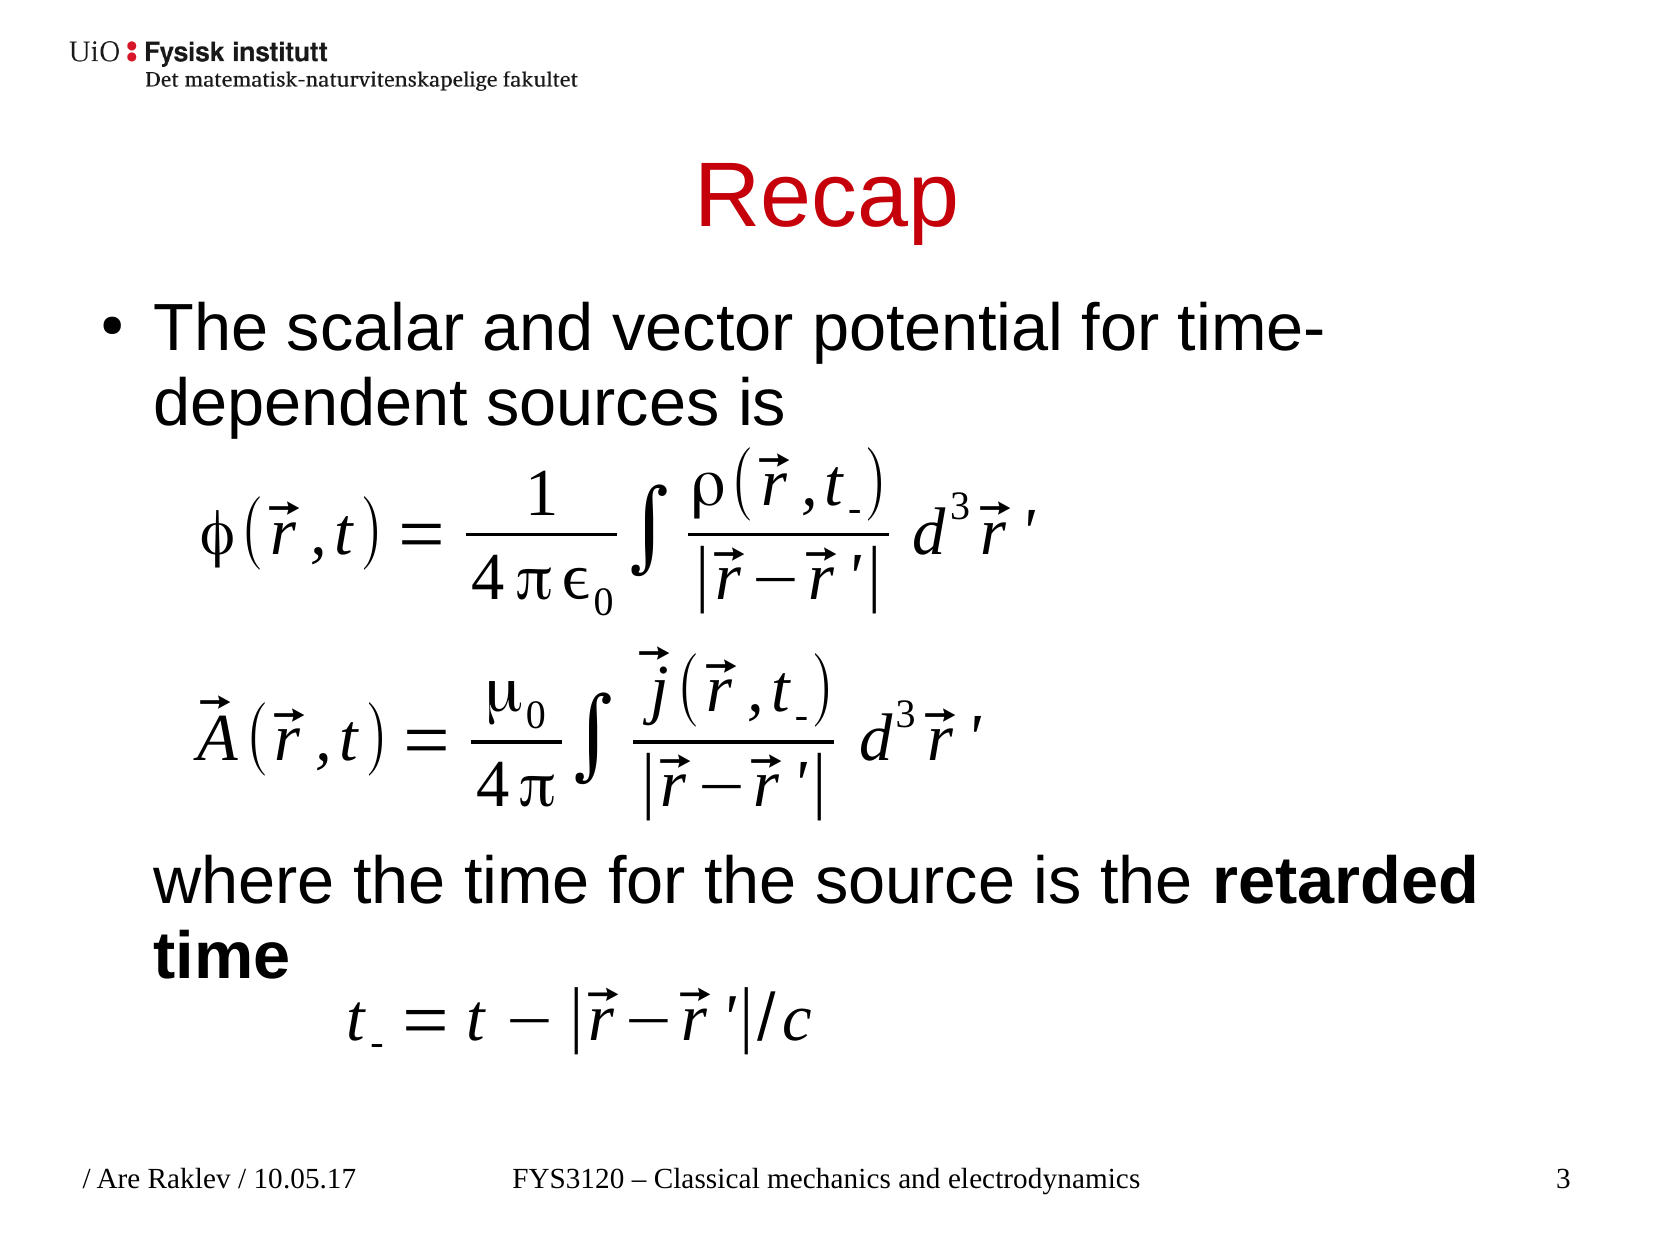

# Recap
The scalar and vector potential for time-dependent sources is
where the time for the source is the retarded time
/ Are Raklev / 10.05.17
FYS3120 – Classical mechanics and electrodynamics
3